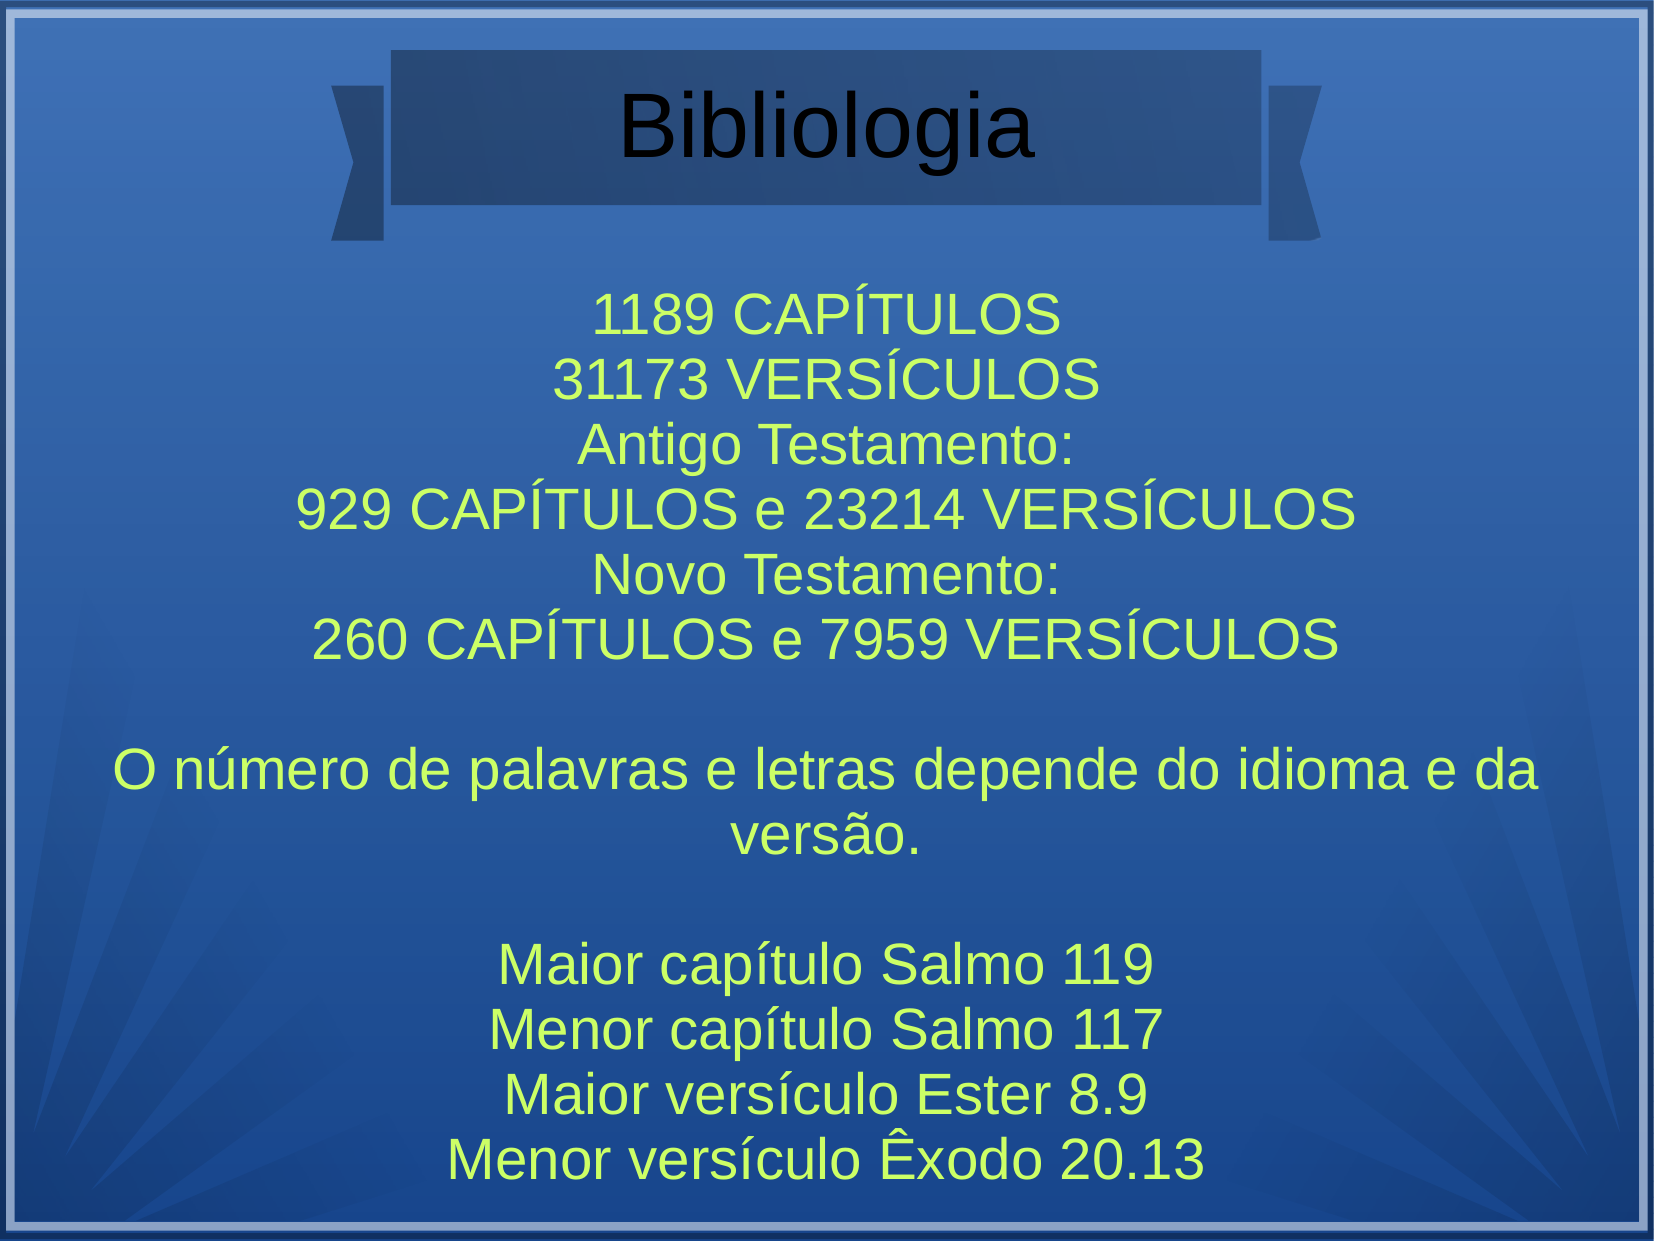

# Bibliologia
1189 CAPÍTULOS
31173 VERSÍCULOS
Antigo Testamento:
929 CAPÍTULOS e 23214 VERSÍCULOS
Novo Testamento:
260 CAPÍTULOS e 7959 VERSÍCULOS
O número de palavras e letras depende do idioma e da versão.
Maior capítulo Salmo 119
Menor capítulo Salmo 117
Maior versículo Ester 8.9
Menor versículo Êxodo 20.13